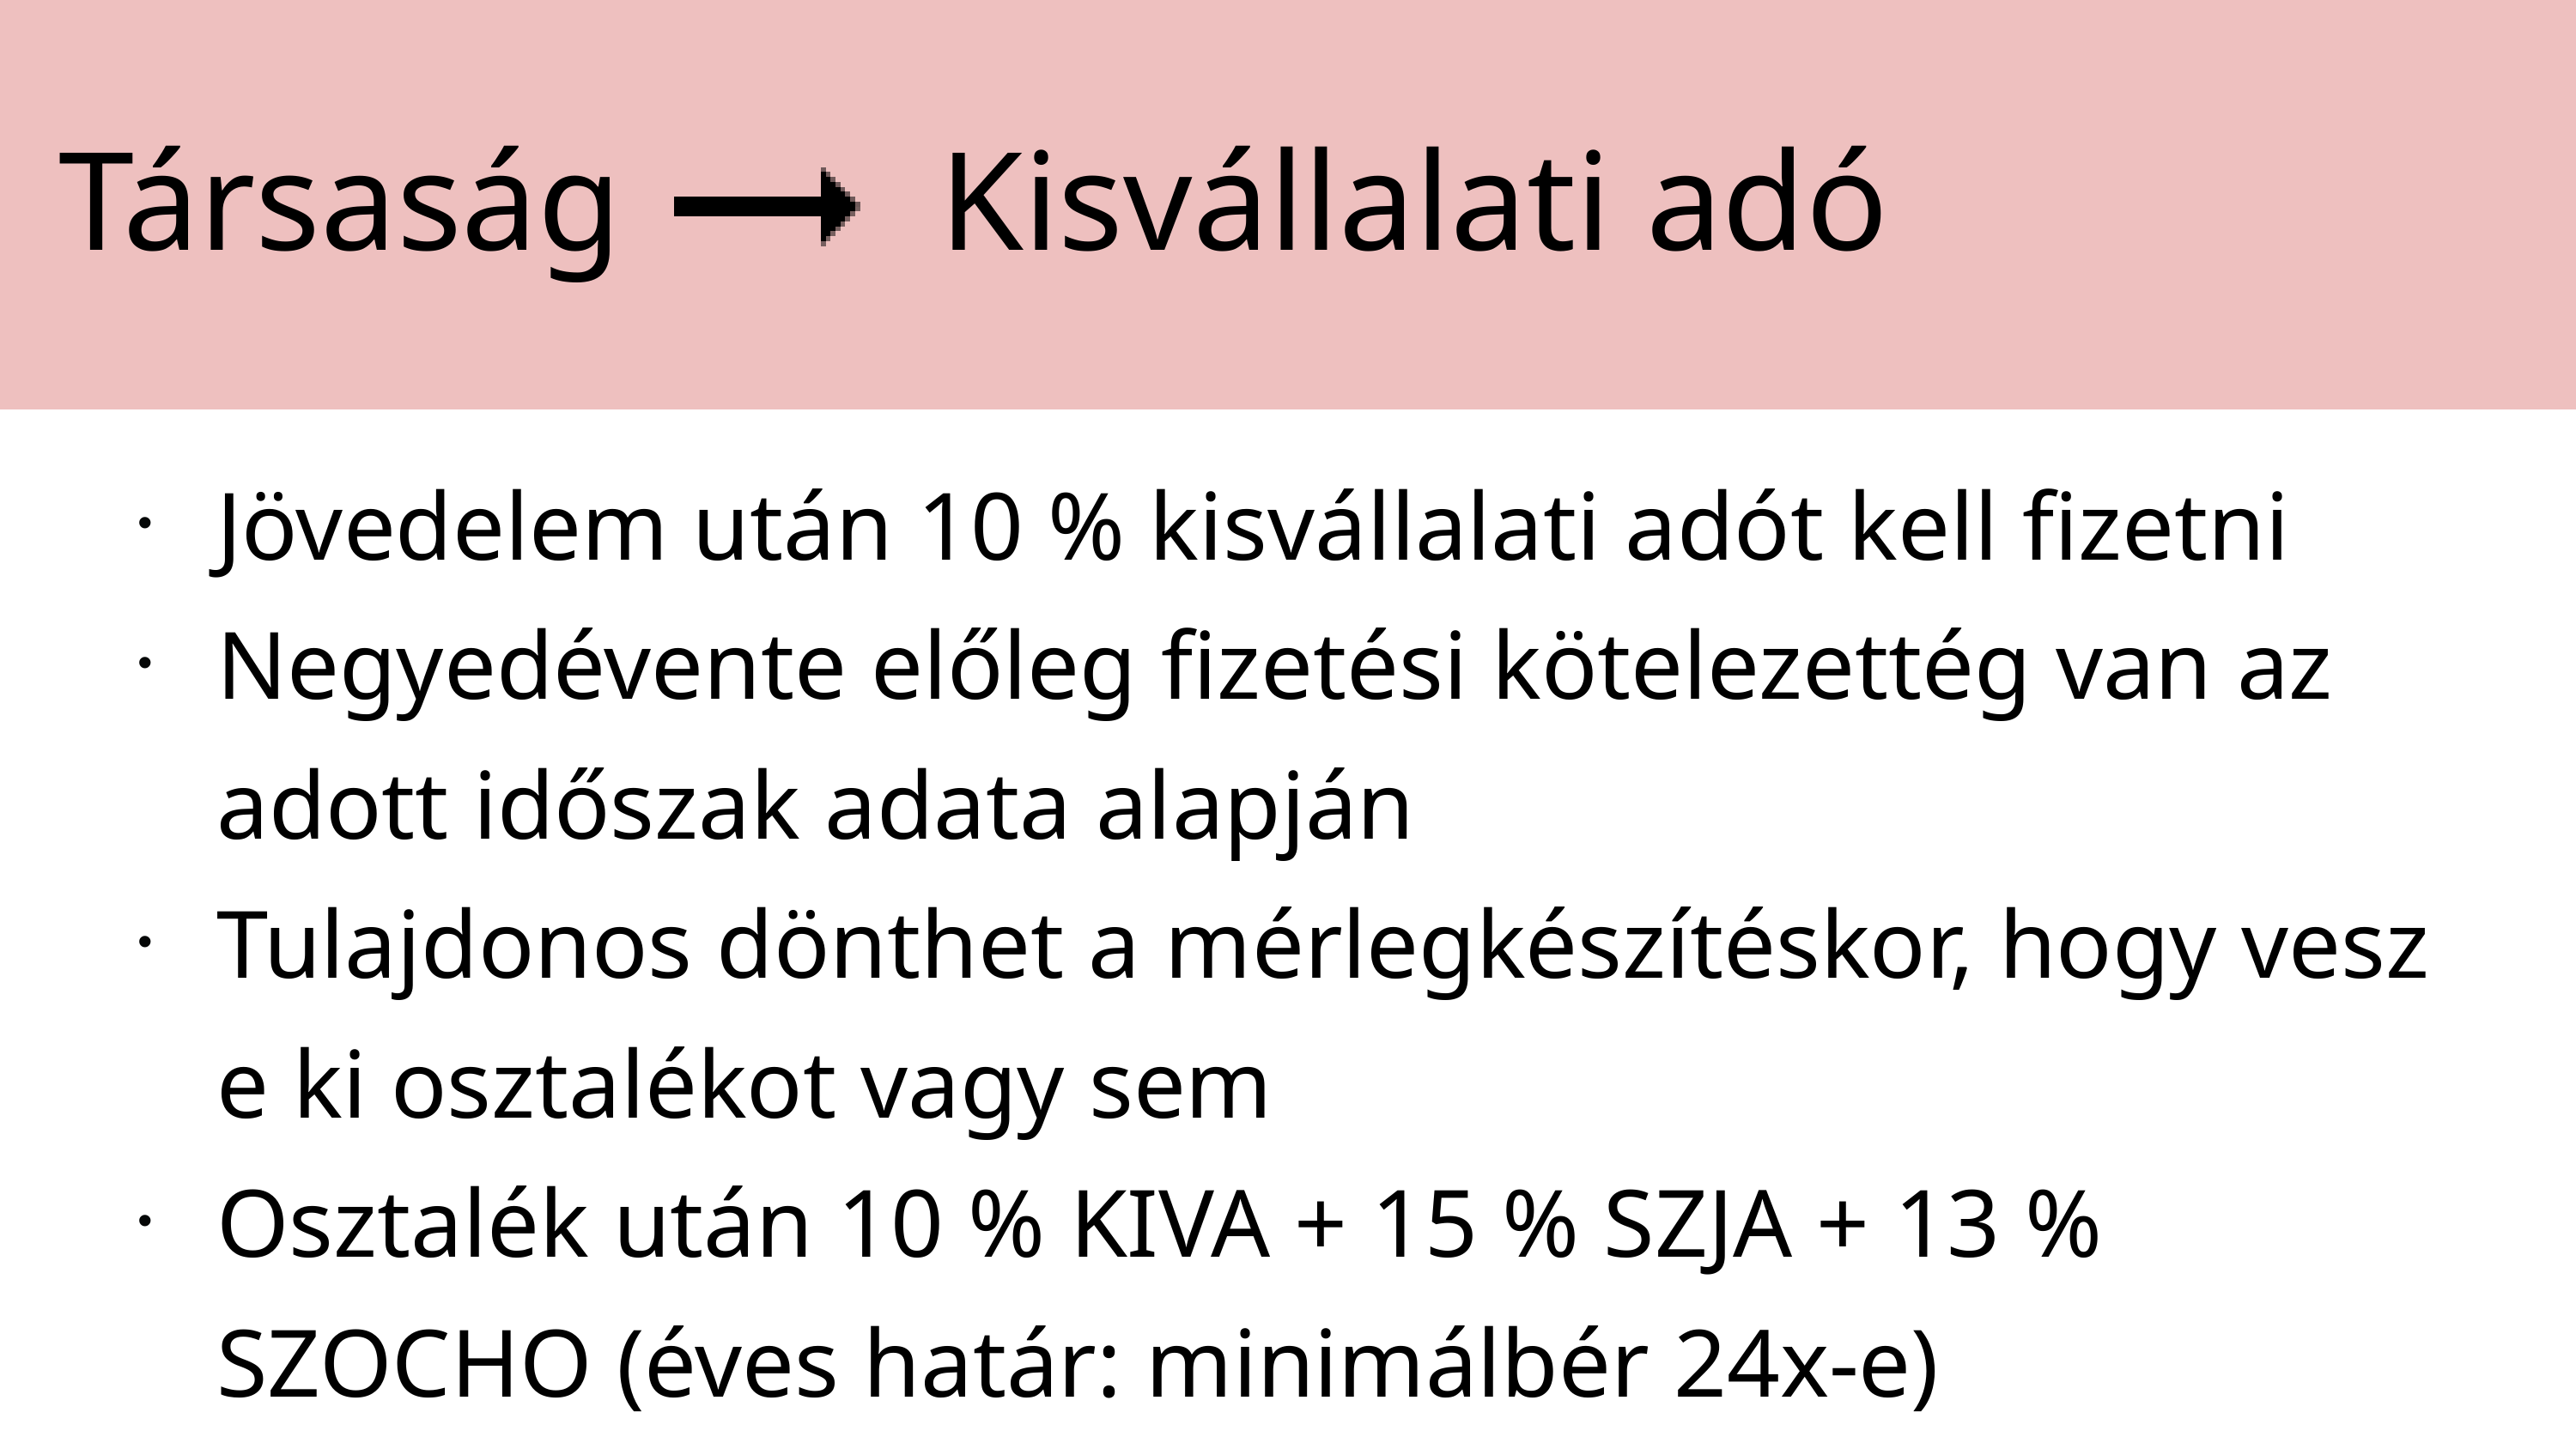

Társaság Kisvállalati adó
Jövedelem után 10 % kisvállalati adót kell fizetni
Negyedévente előleg fizetési kötelezettég van az adott időszak adata alapján
Tulajdonos dönthet a mérlegkészítéskor, hogy vesz e ki osztalékot vagy sem
Osztalék után 10 % KIVA + 15 % SZJA + 13 % SZOCHO (éves határ: minimálbér 24x-e)